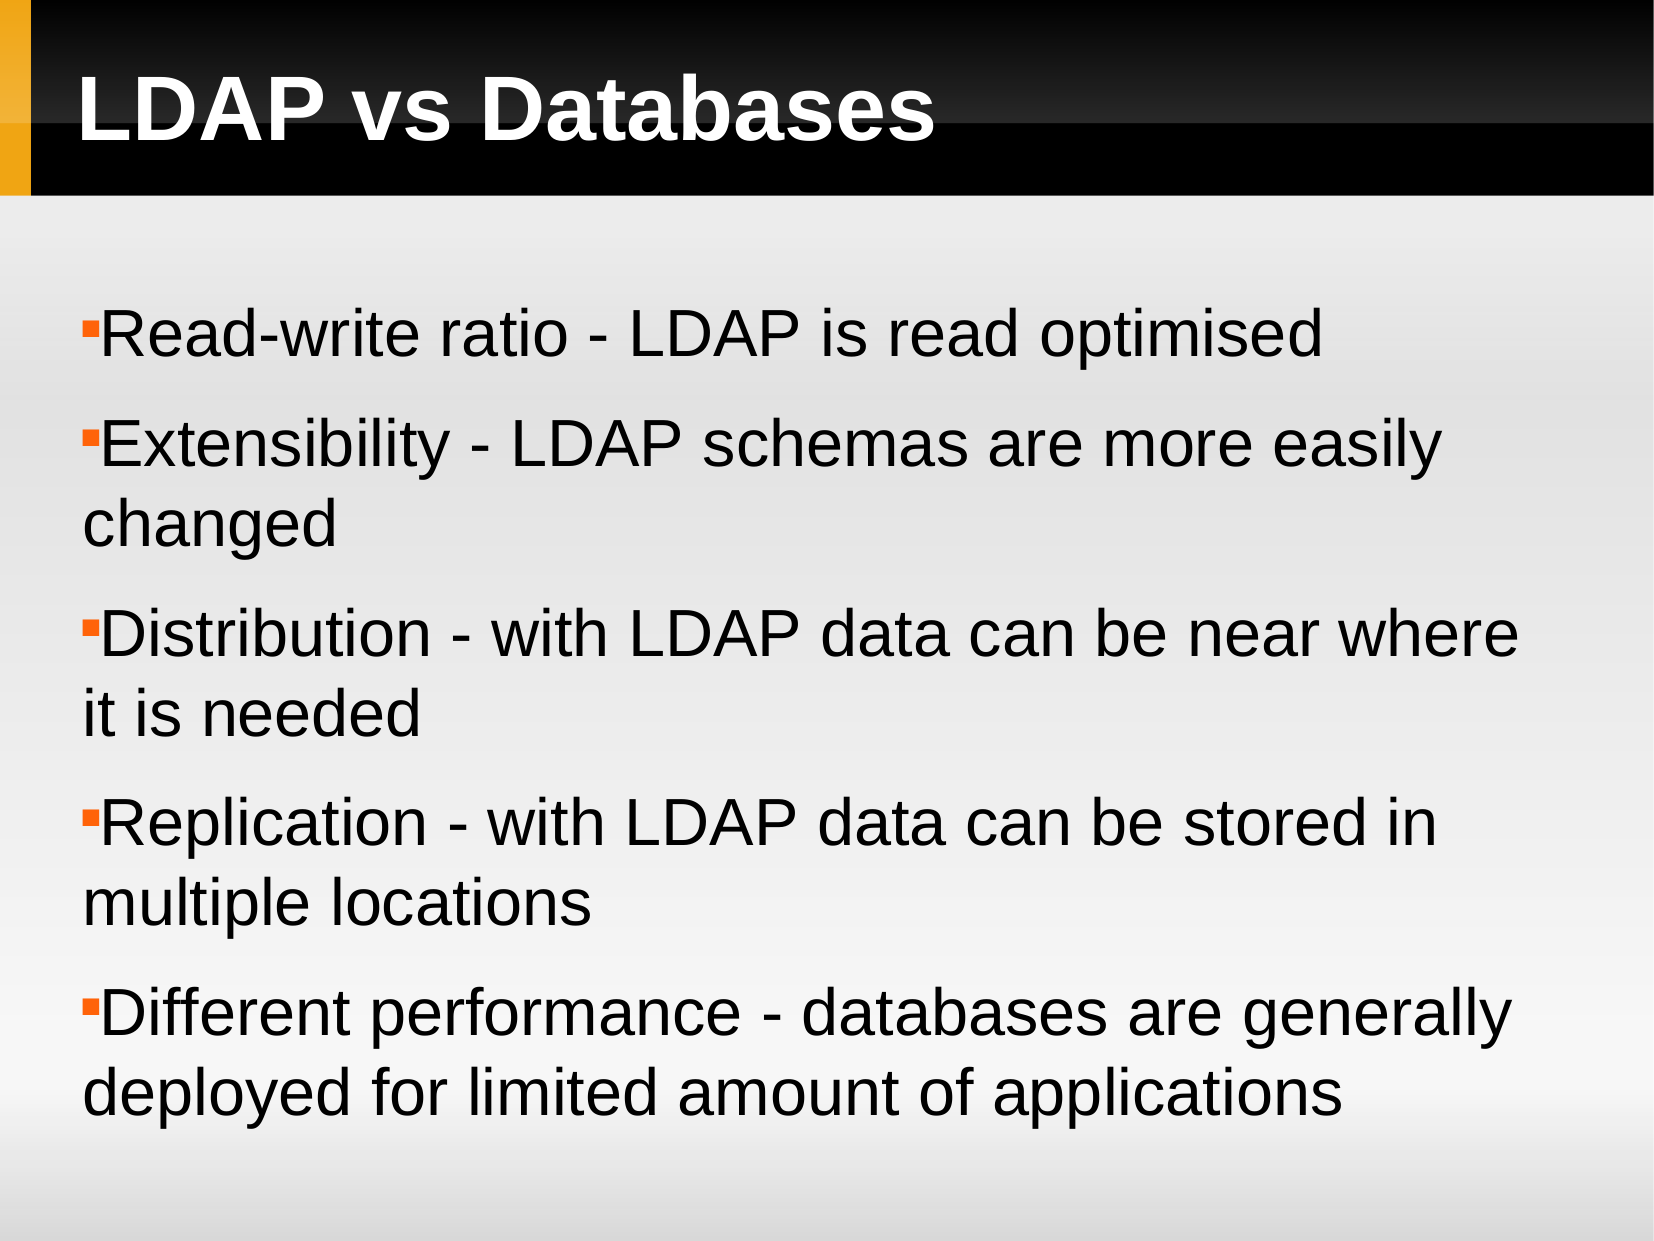

# LDAP vs Databases
Read-write ratio - LDAP is read optimised
Extensibility - LDAP schemas are more easily changed
Distribution - with LDAP data can be near where it is needed
Replication - with LDAP data can be stored in multiple locations
Different performance - databases are generally deployed for limited amount of applications